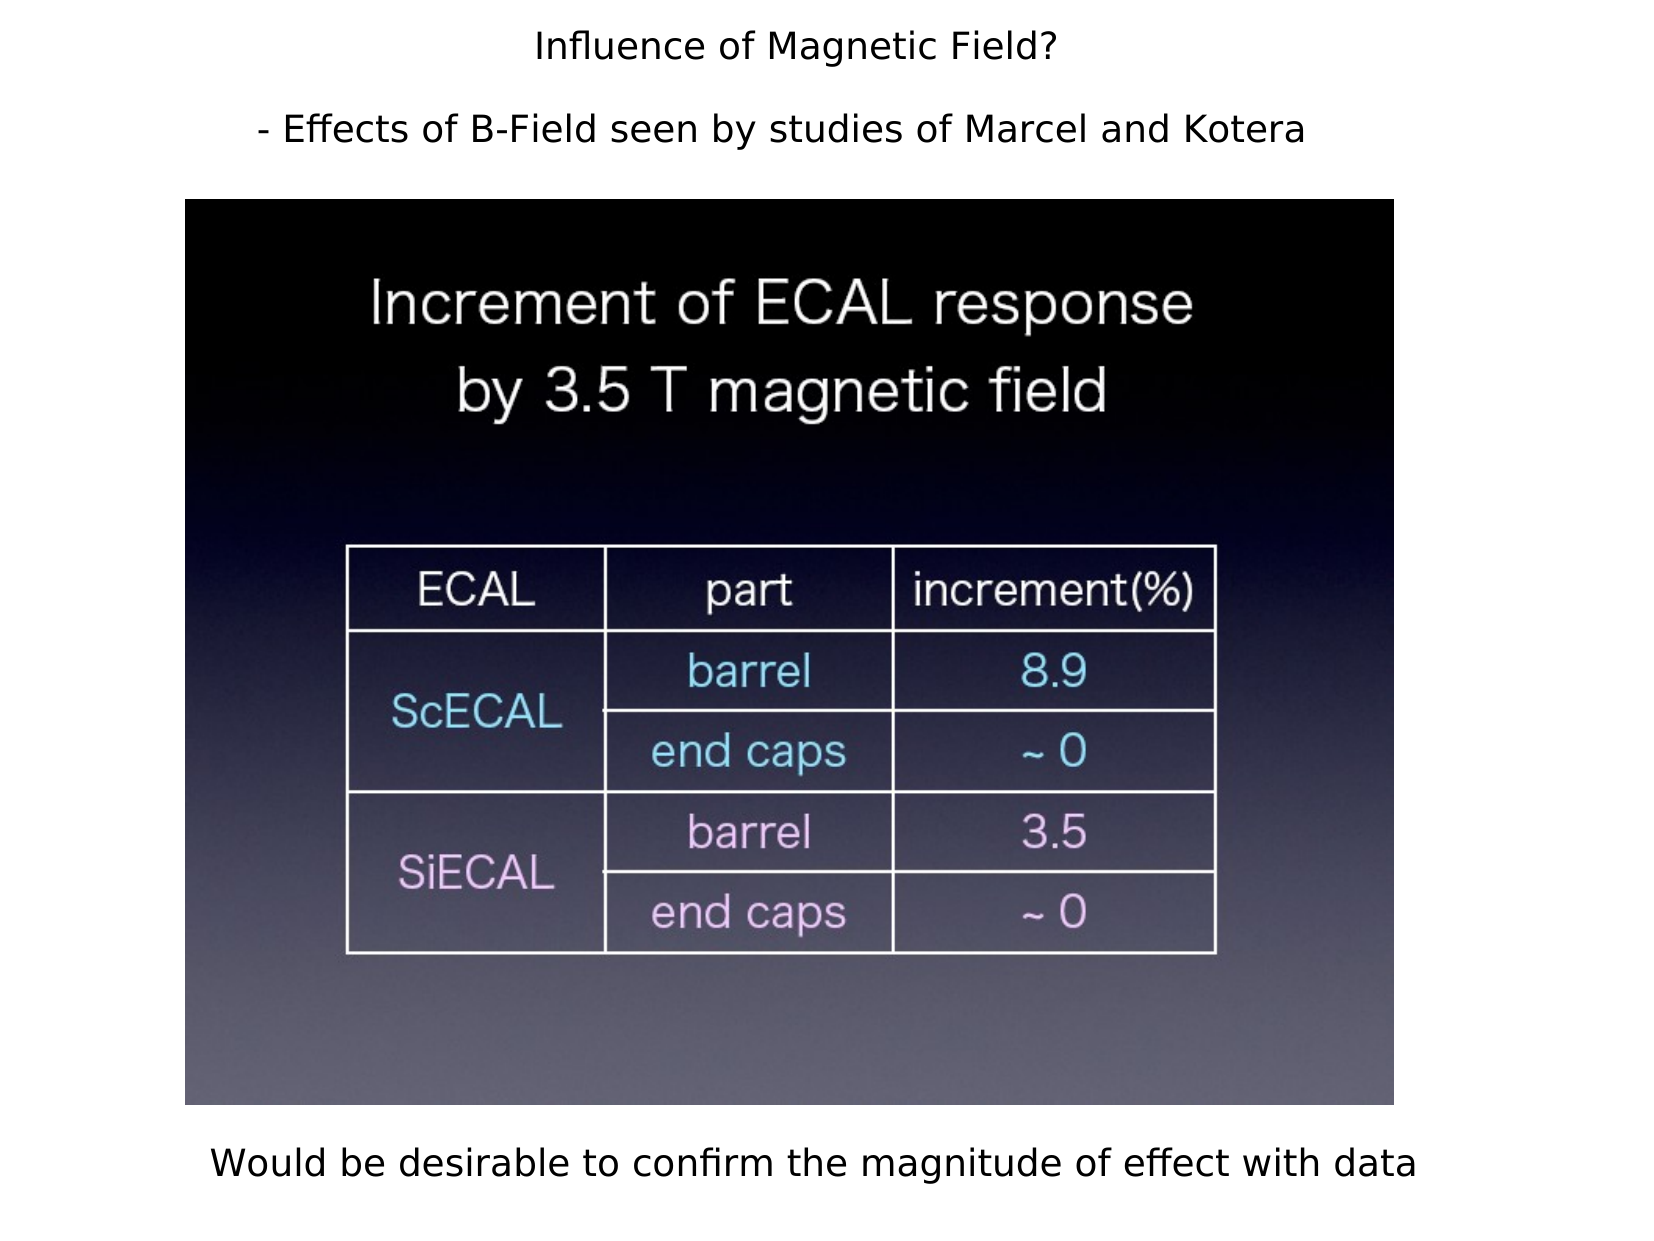

Influence of Magnetic Field?
- Effects of B-Field seen by studies of Marcel and Kotera
Would be desirable to confirm the magnitude of effect with data